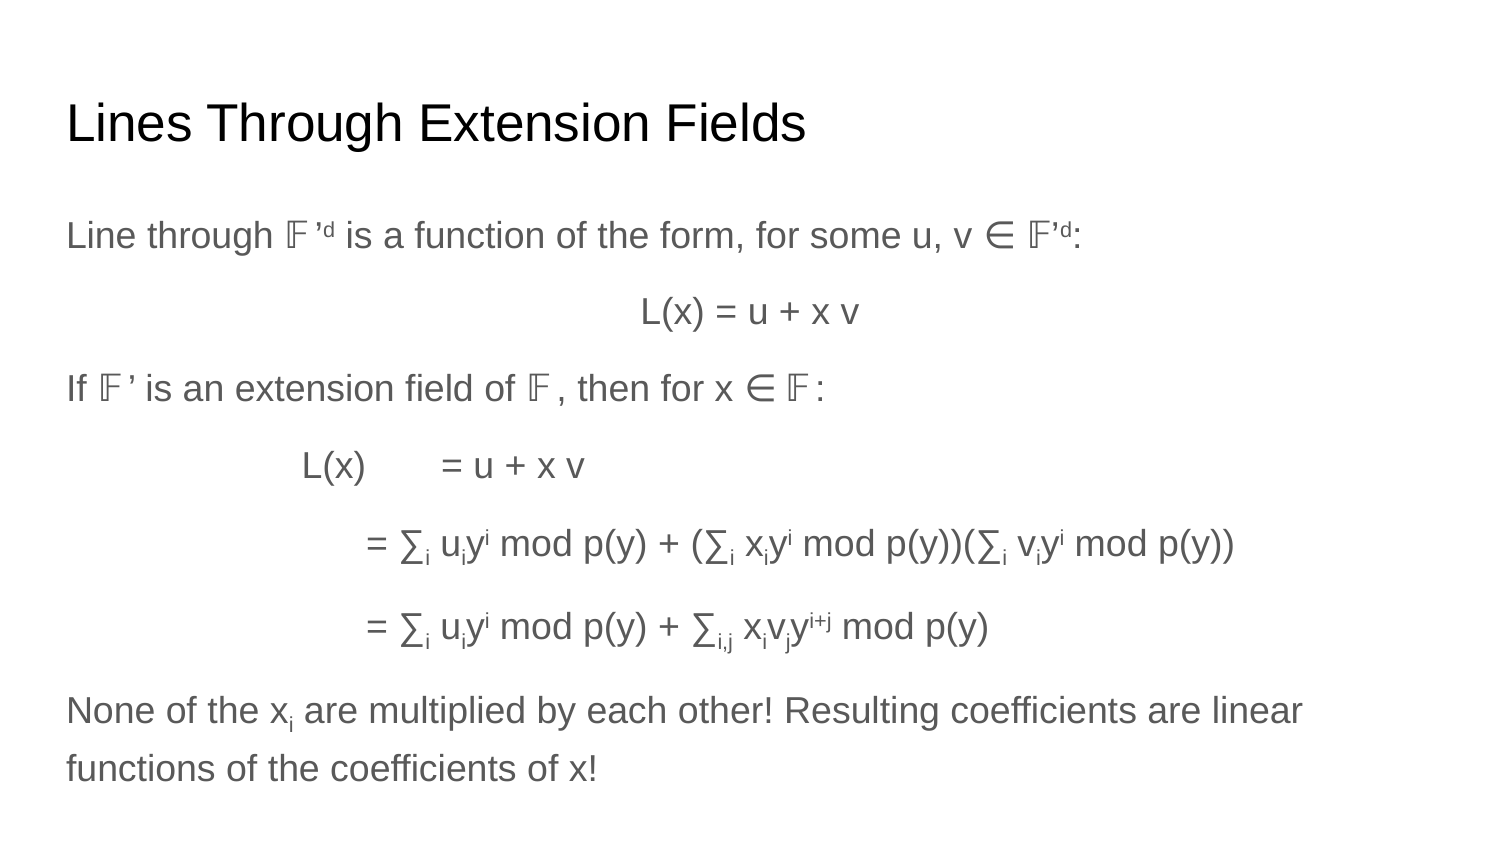

# Lines Through Extension Fields
Line through 𝔽’d is a function of the form, for some u, v ∈ 𝔽’d:
L(x) = u + x v
If 𝔽’ is an extension field of 𝔽, then for x ∈ 𝔽:
 L(x) 	= u + x v
	= ∑i uiyi mod p(y) + (∑i xiyi mod p(y))(∑i viyi mod p(y))
 				= ∑i uiyi mod p(y) + ∑i,j xivjyi+j mod p(y)
None of the xi are multiplied by each other! Resulting coefficients are linear functions of the coefficients of x!